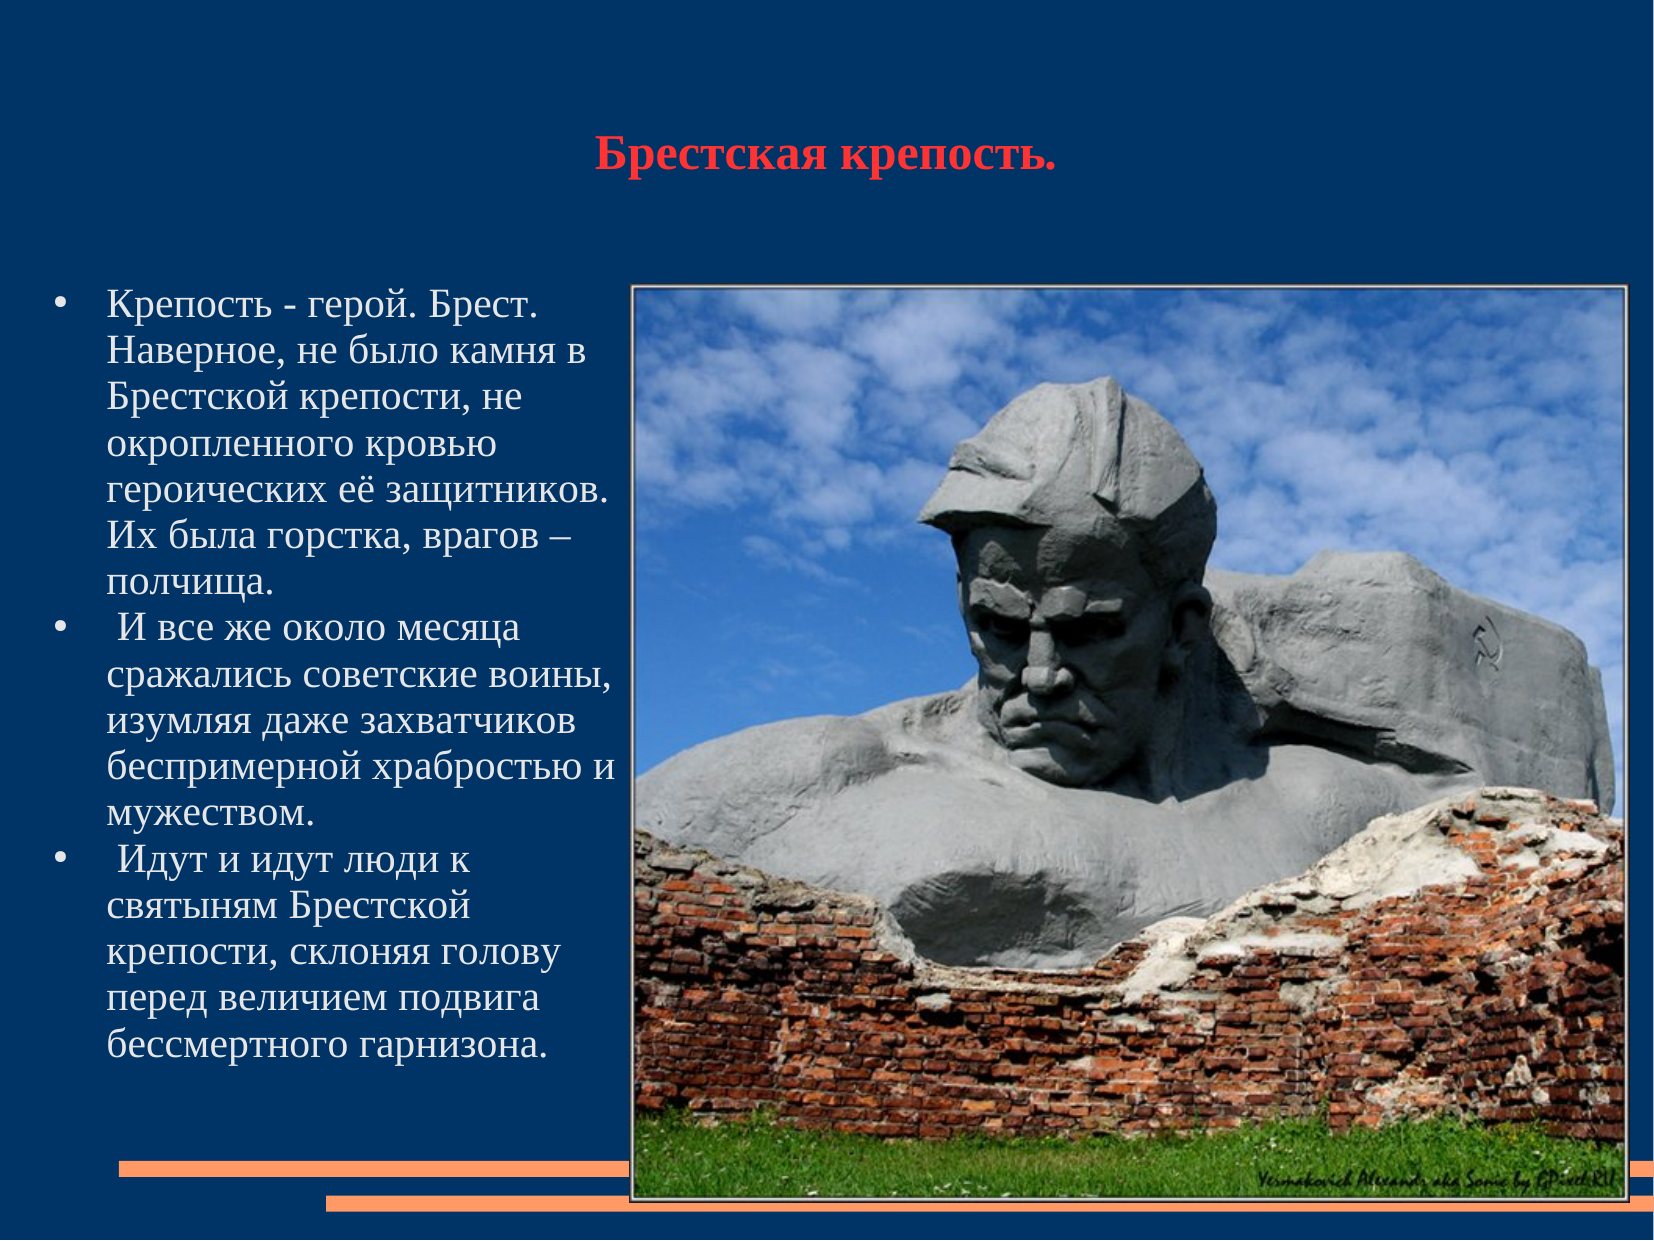

# Брестская крепость.
Крепость - герой. Брест. Наверное, не было камня в Брестской крепости, не окропленного кровью героических её защитников. Их была горстка, врагов – полчища.
 И все же около месяца сражались советские воины, изумляя даже захватчиков беспримерной храбростью и мужеством.
 Идут и идут люди к святыням Брестской крепости, склоняя голову перед величием подвига бессмертного гарнизона.